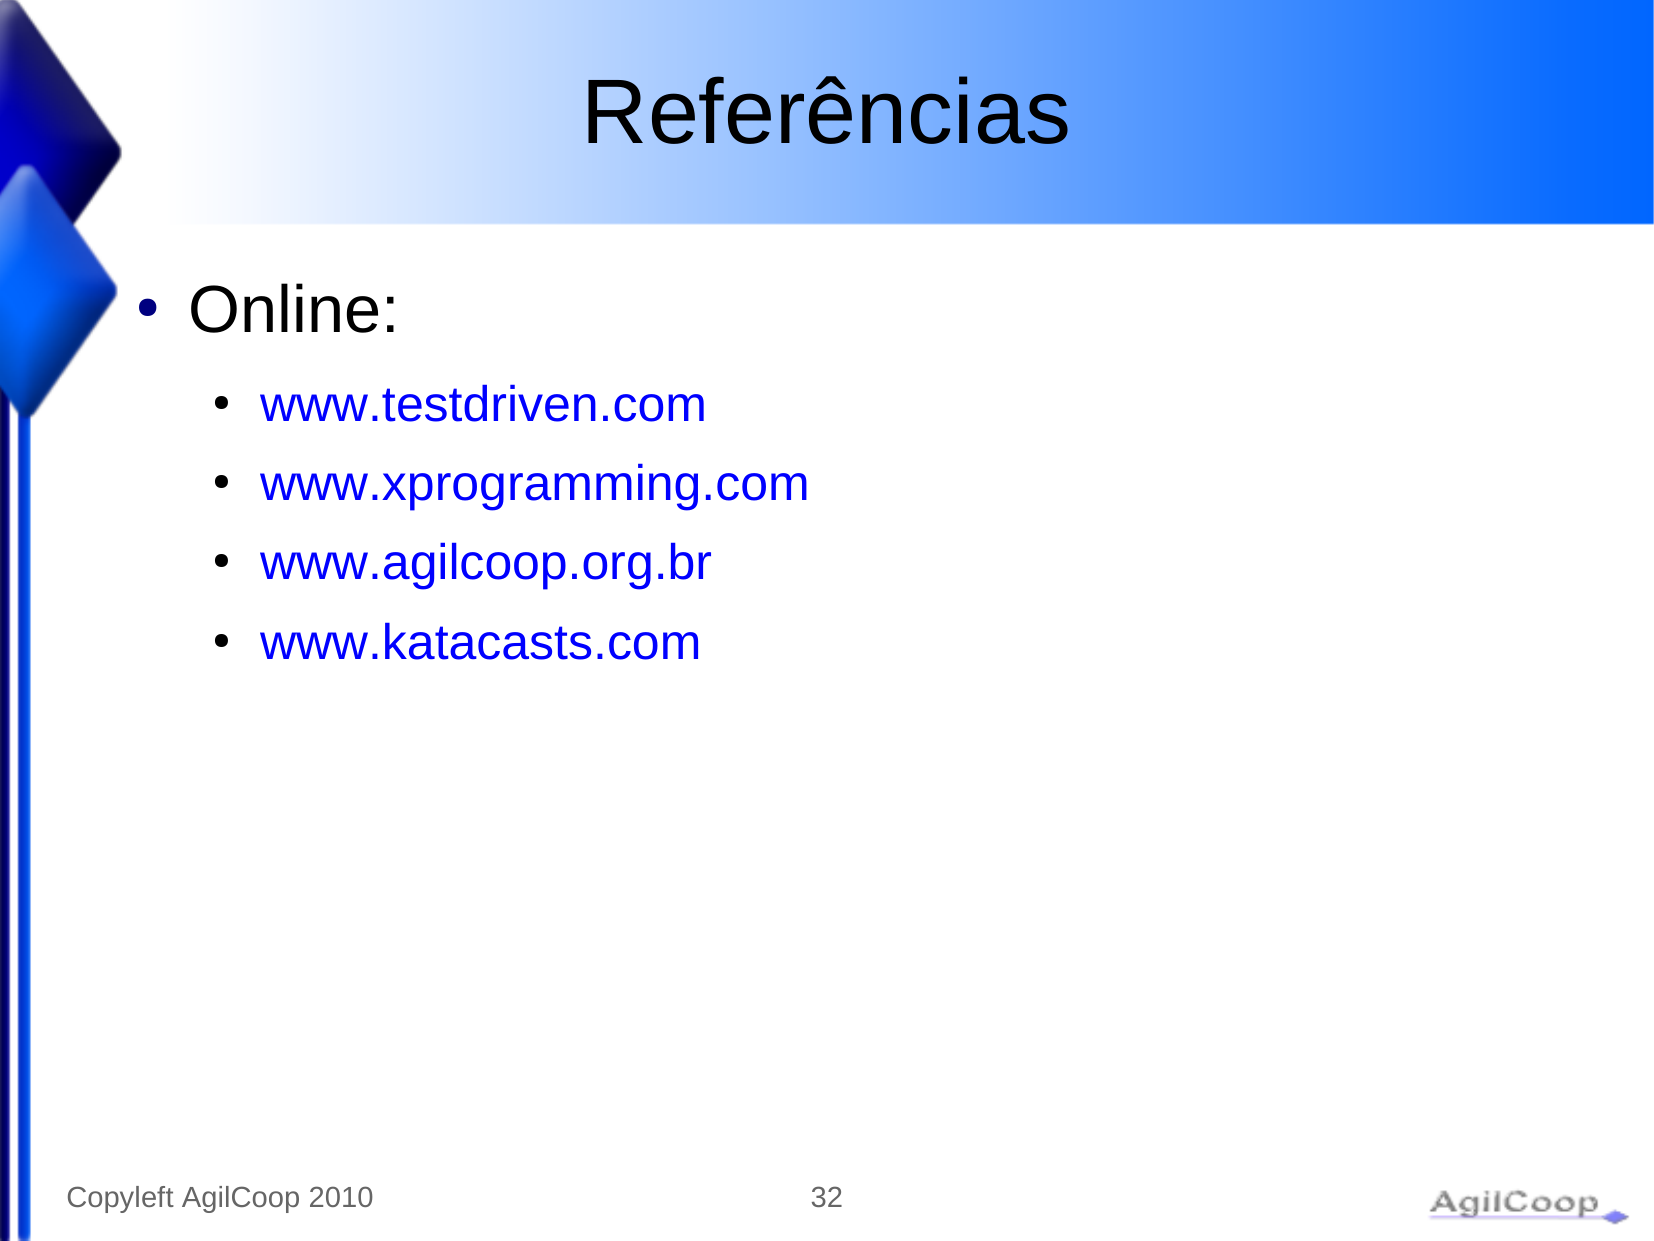

# Referências
Online:
www.testdriven.com
www.xprogramming.com
www.agilcoop.org.br
www.katacasts.com
Copyleft AgilCoop 2010
32